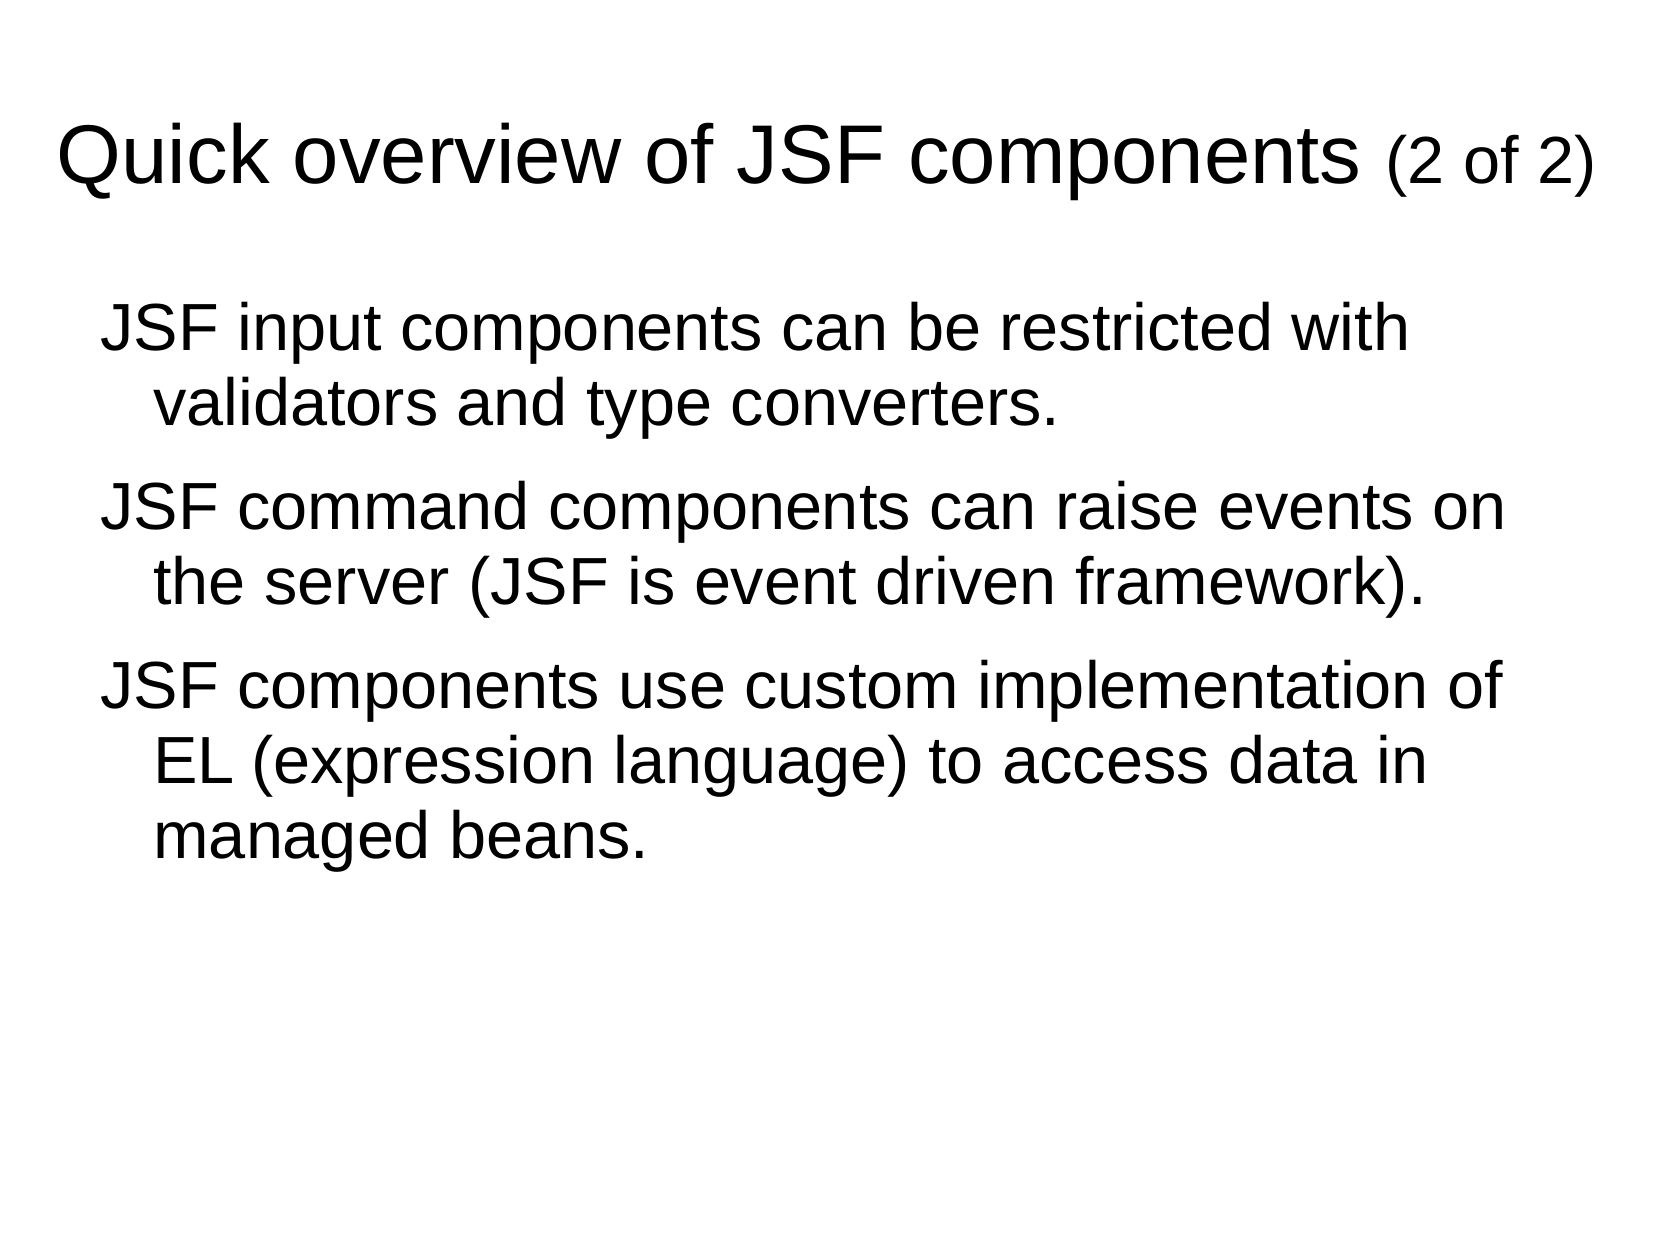

# Quick overview of JSF components (2 of 2)
JSF input components can be restricted with validators and type converters.
JSF command components can raise events on the server (JSF is event driven framework).
JSF components use custom implementation of EL (expression language) to access data in managed beans.